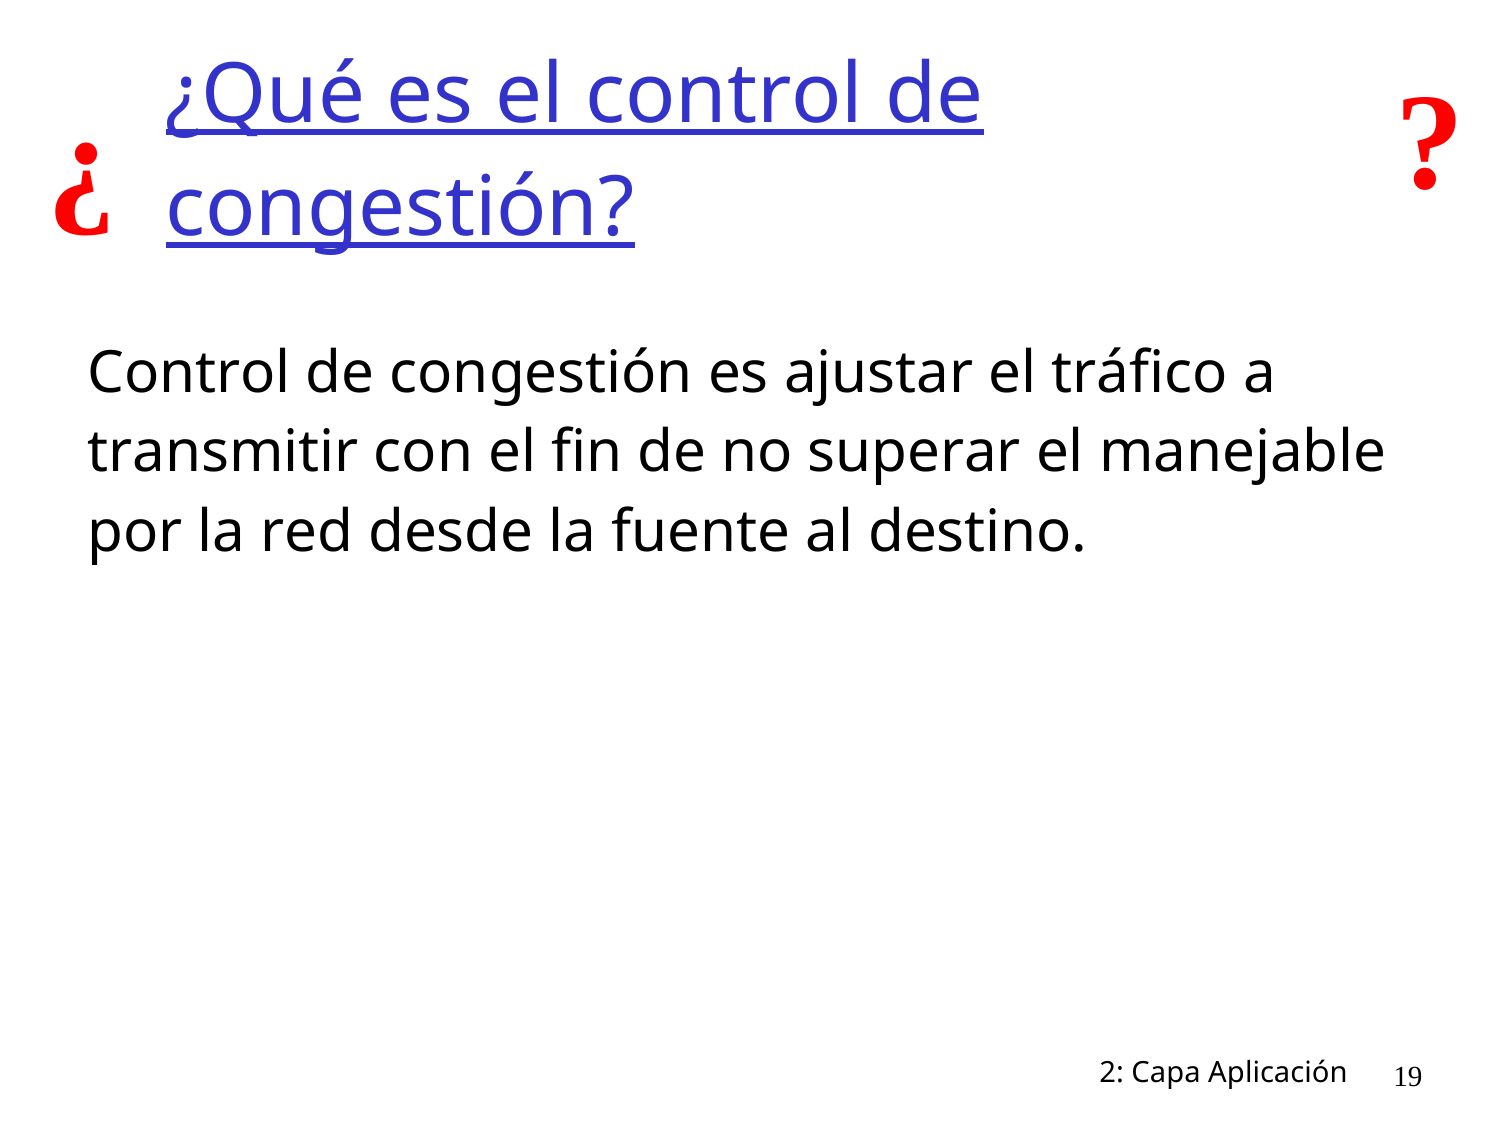

# ¿Qué es el control de congestión?
?
¿
Control de congestión es ajustar el tráfico a transmitir con el fin de no superar el manejable por la red desde la fuente al destino.